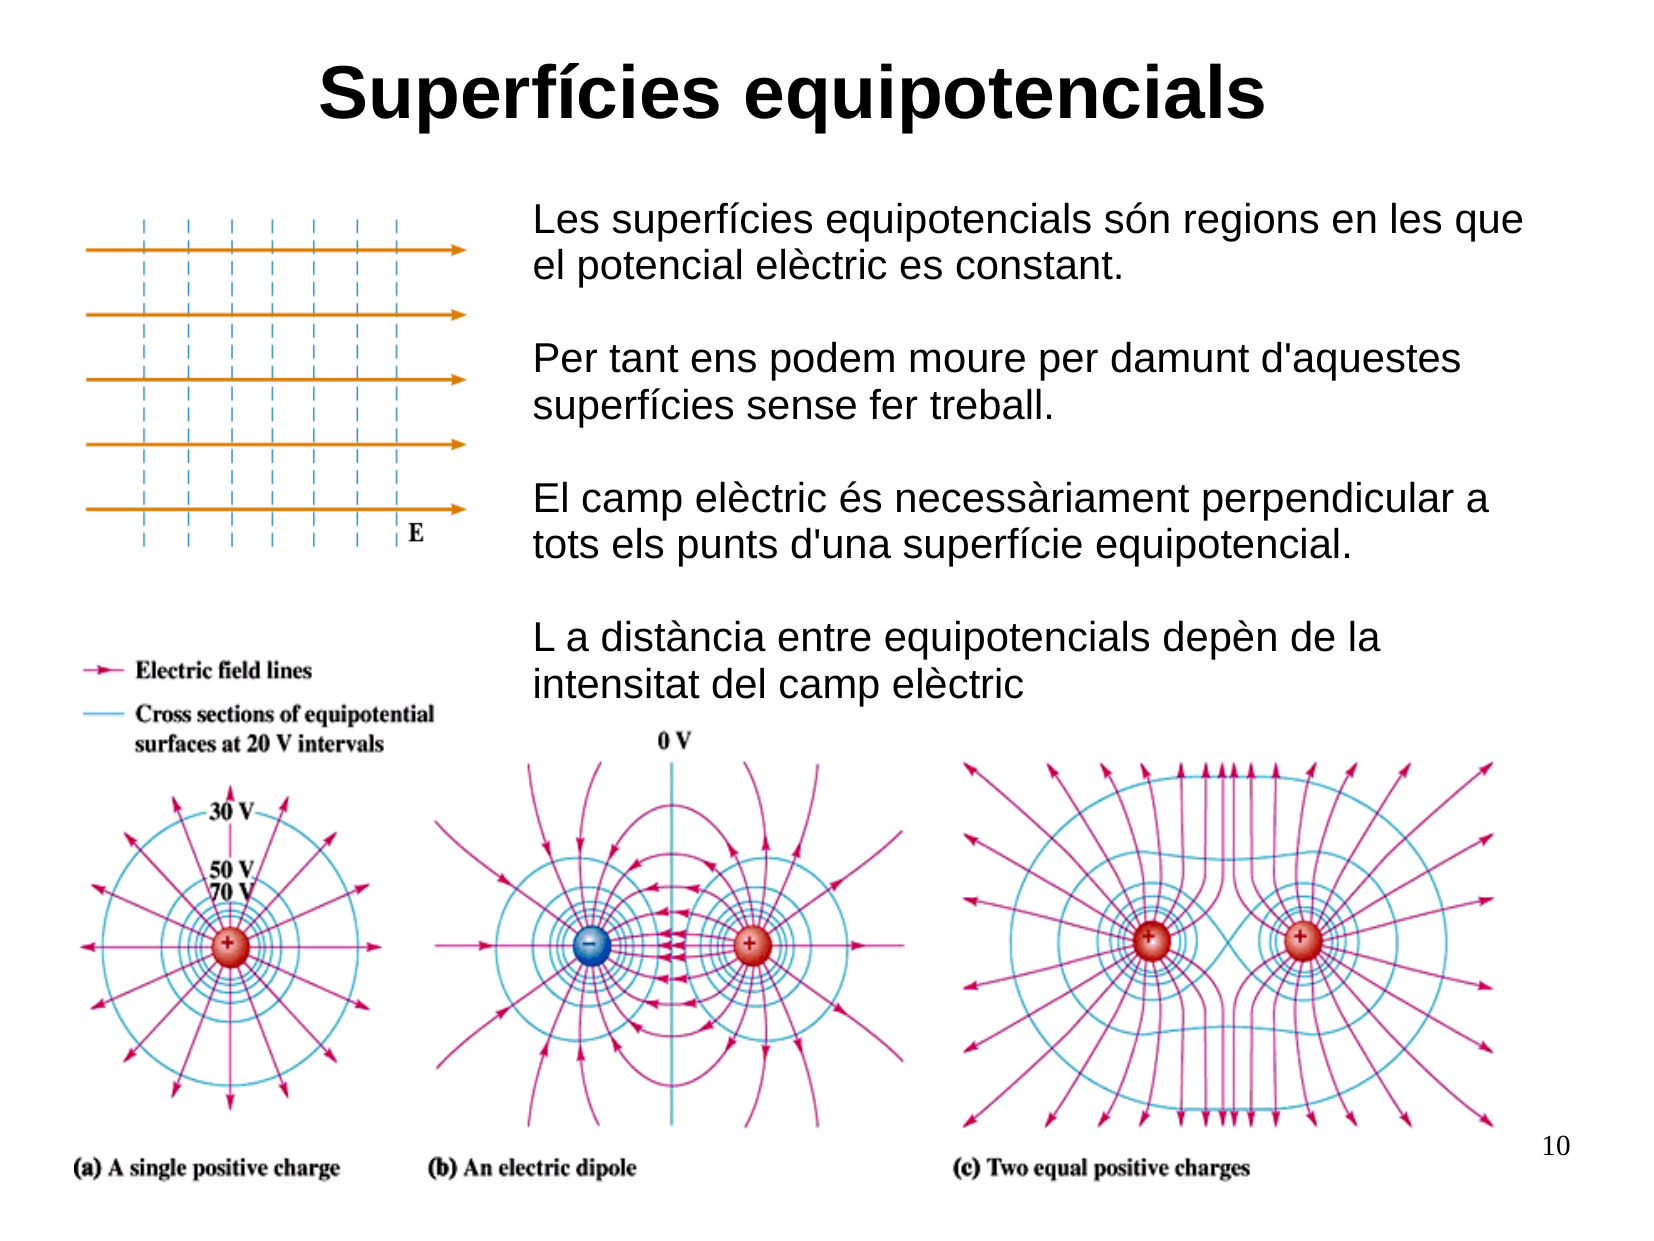

Superfícies equipotencials
Les superfícies equipotencials són regions en les que el potencial elèctric es constant.
Per tant ens podem moure per damunt d'aquestes superfícies sense fer treball.
El camp elèctric és necessàriament perpendicular a tots els punts d'una superfície equipotencial.
L a distància entre equipotencials depèn de la intensitat del camp elèctric
10